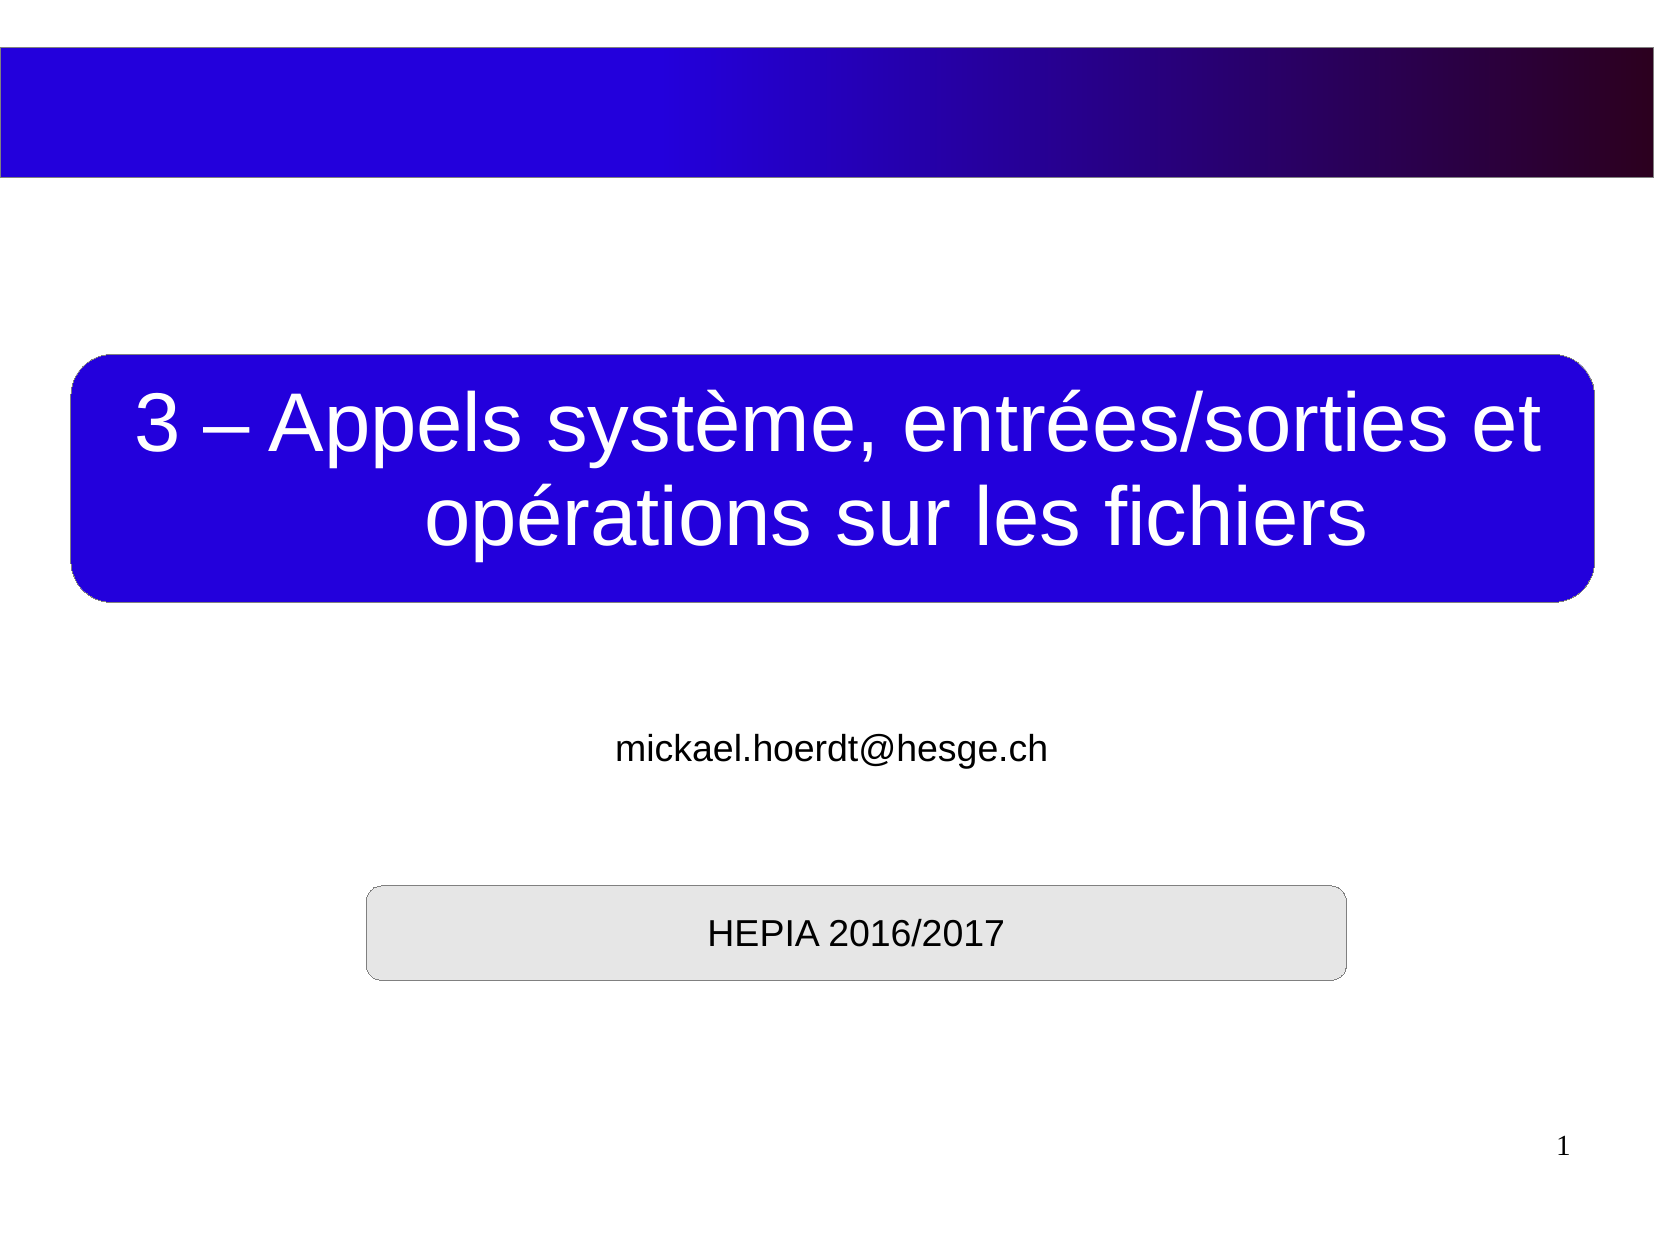

# 3 – Appels système, entrées/sorties et opérations sur les fichiers
mickael.hoerdt@hesge.ch
HEPIA 2016/2017
1